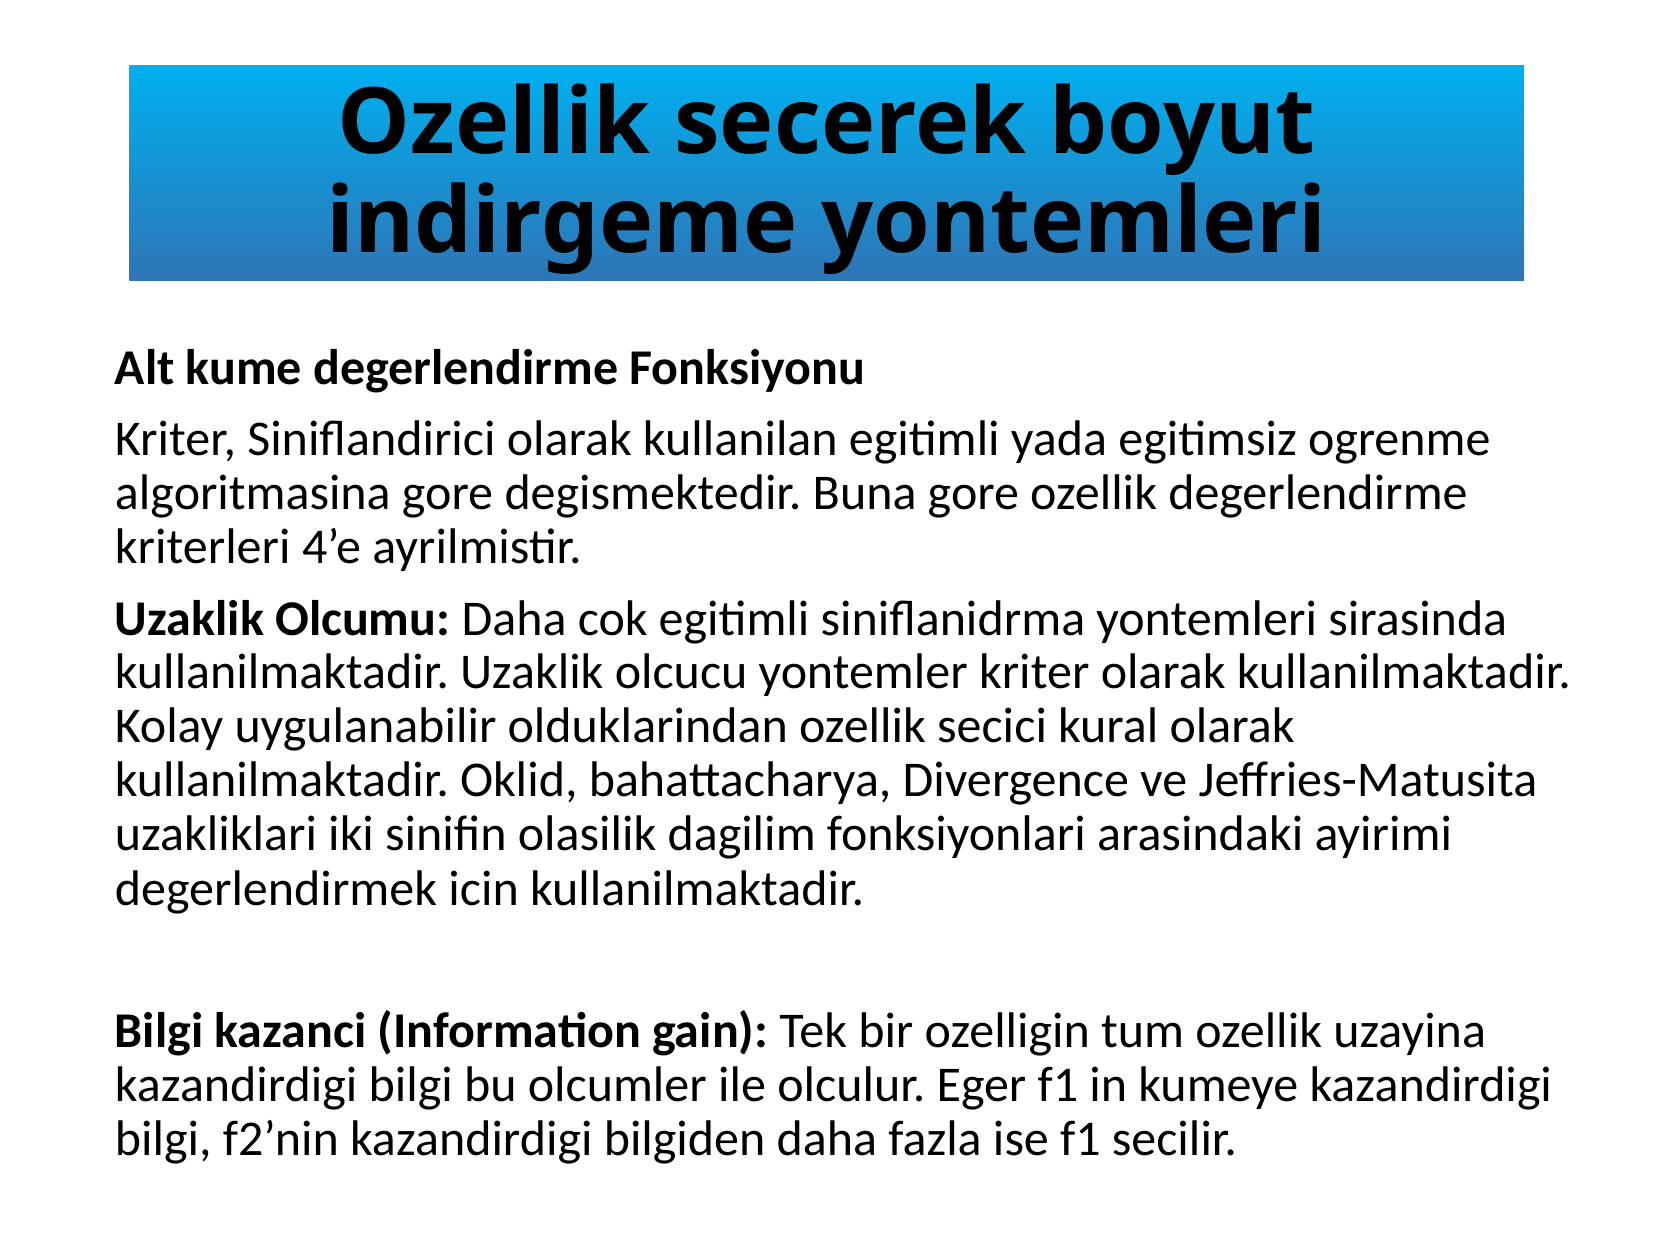

Ozellik secerek boyut indirgeme yontemleri
Alt kume degerlendirme Fonksiyonu
Kriter, Siniflandirici olarak kullanilan egitimli yada egitimsiz ogrenme algoritmasina gore degismektedir. Buna gore ozellik degerlendirme kriterleri 4’e ayrilmistir.
Uzaklik Olcumu: Daha cok egitimli siniflanidrma yontemleri sirasinda kullanilmaktadir. Uzaklik olcucu yontemler kriter olarak kullanilmaktadir. Kolay uygulanabilir olduklarindan ozellik secici kural olarak kullanilmaktadir. Oklid, bahattacharya, Divergence ve Jeffries-Matusita uzakliklari iki sinifin olasilik dagilim fonksiyonlari arasindaki ayirimi degerlendirmek icin kullanilmaktadir.
Bilgi kazanci (Information gain): Tek bir ozelligin tum ozellik uzayina kazandirdigi bilgi bu olcumler ile olculur. Eger f1 in kumeye kazandirdigi bilgi, f2’nin kazandirdigi bilgiden daha fazla ise f1 secilir.